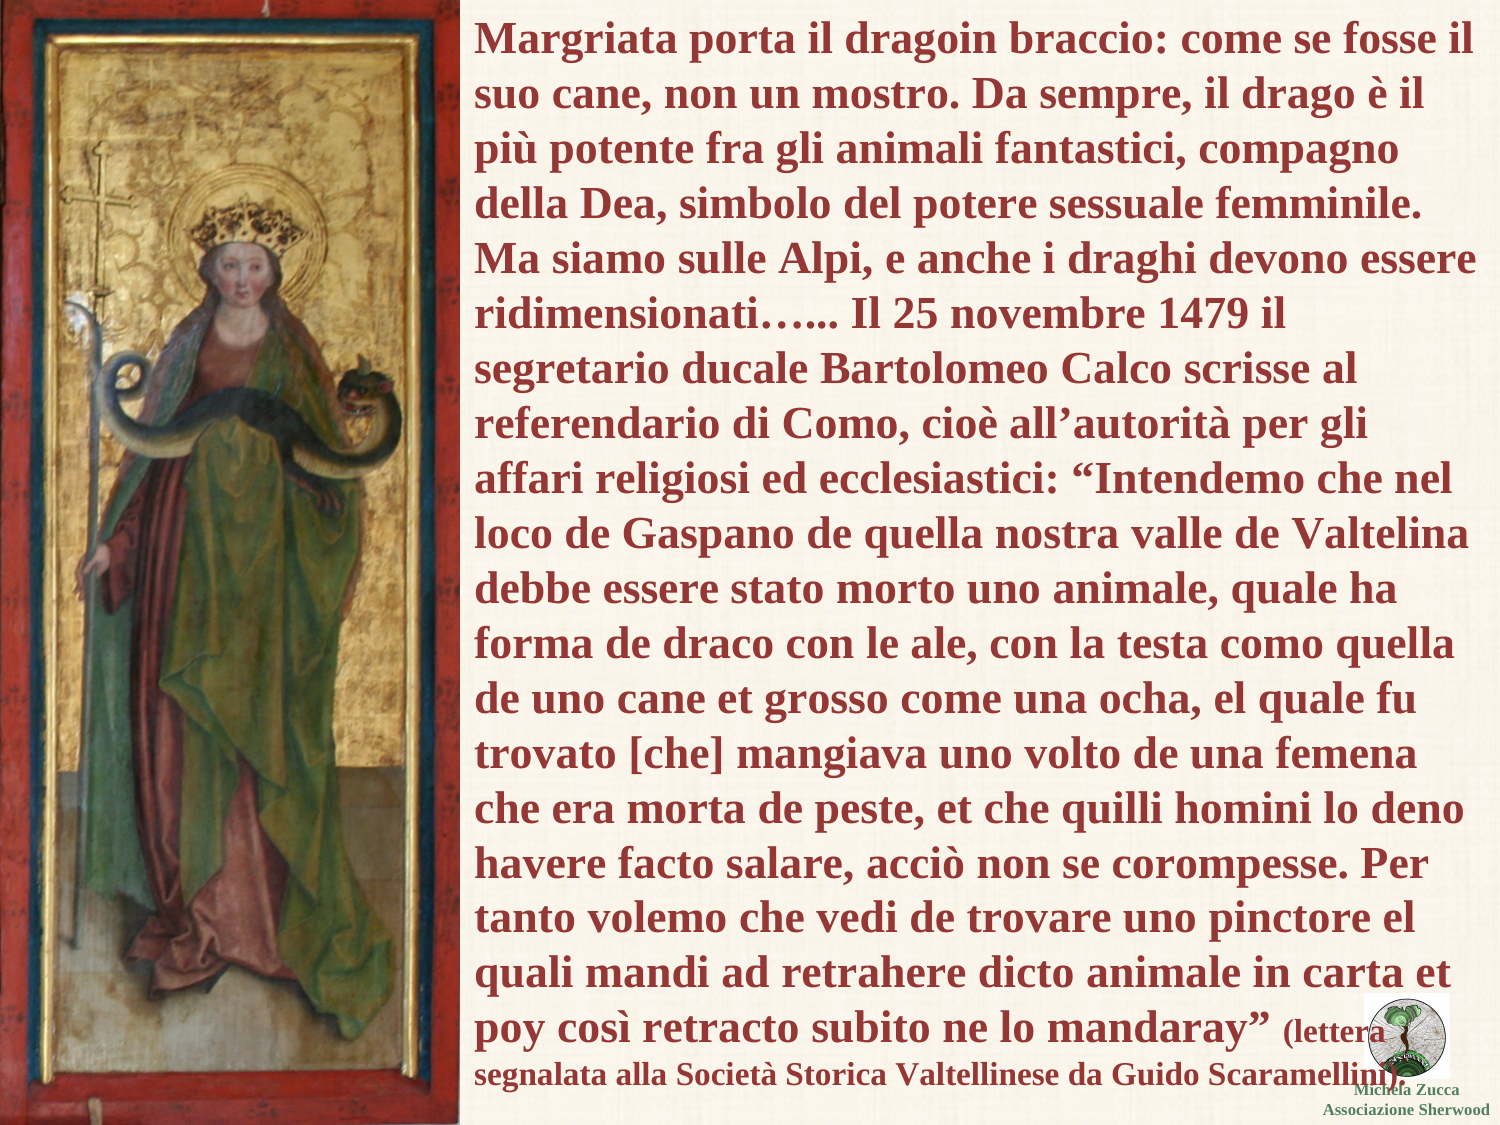

Margriata porta il dragoin braccio: come se fosse il suo cane, non un mostro. Da sempre, il drago è il più potente fra gli animali fantastici, compagno della Dea, simbolo del potere sessuale femminile. Ma siamo sulle Alpi, e anche i draghi devono essere ridimensionati…... Il 25 novembre 1479 il segretario ducale Bartolomeo Calco scrisse al referendario di Como, cioè all’autorità per gli affari religiosi ed ecclesiastici: “Intendemo che nel loco de Gaspano de quella nostra valle de Valtelina debbe essere stato morto uno animale, quale ha forma de draco con le ale, con la testa como quella de uno cane et grosso come una ocha, el quale fu trovato [che] mangiava uno volto de una femena che era morta de peste, et che quilli homini lo deno havere facto salare, acciò non se corompesse. Per tanto volemo che vedi de trovare uno pinctore el quali mandi ad retrahere dicto animale in carta et poy così retracto subito ne lo mandaray” (lettera segnalata alla Società Storica Valtellinese da Guido Scaramellini).
Michela Zucca
Associazione Sherwood